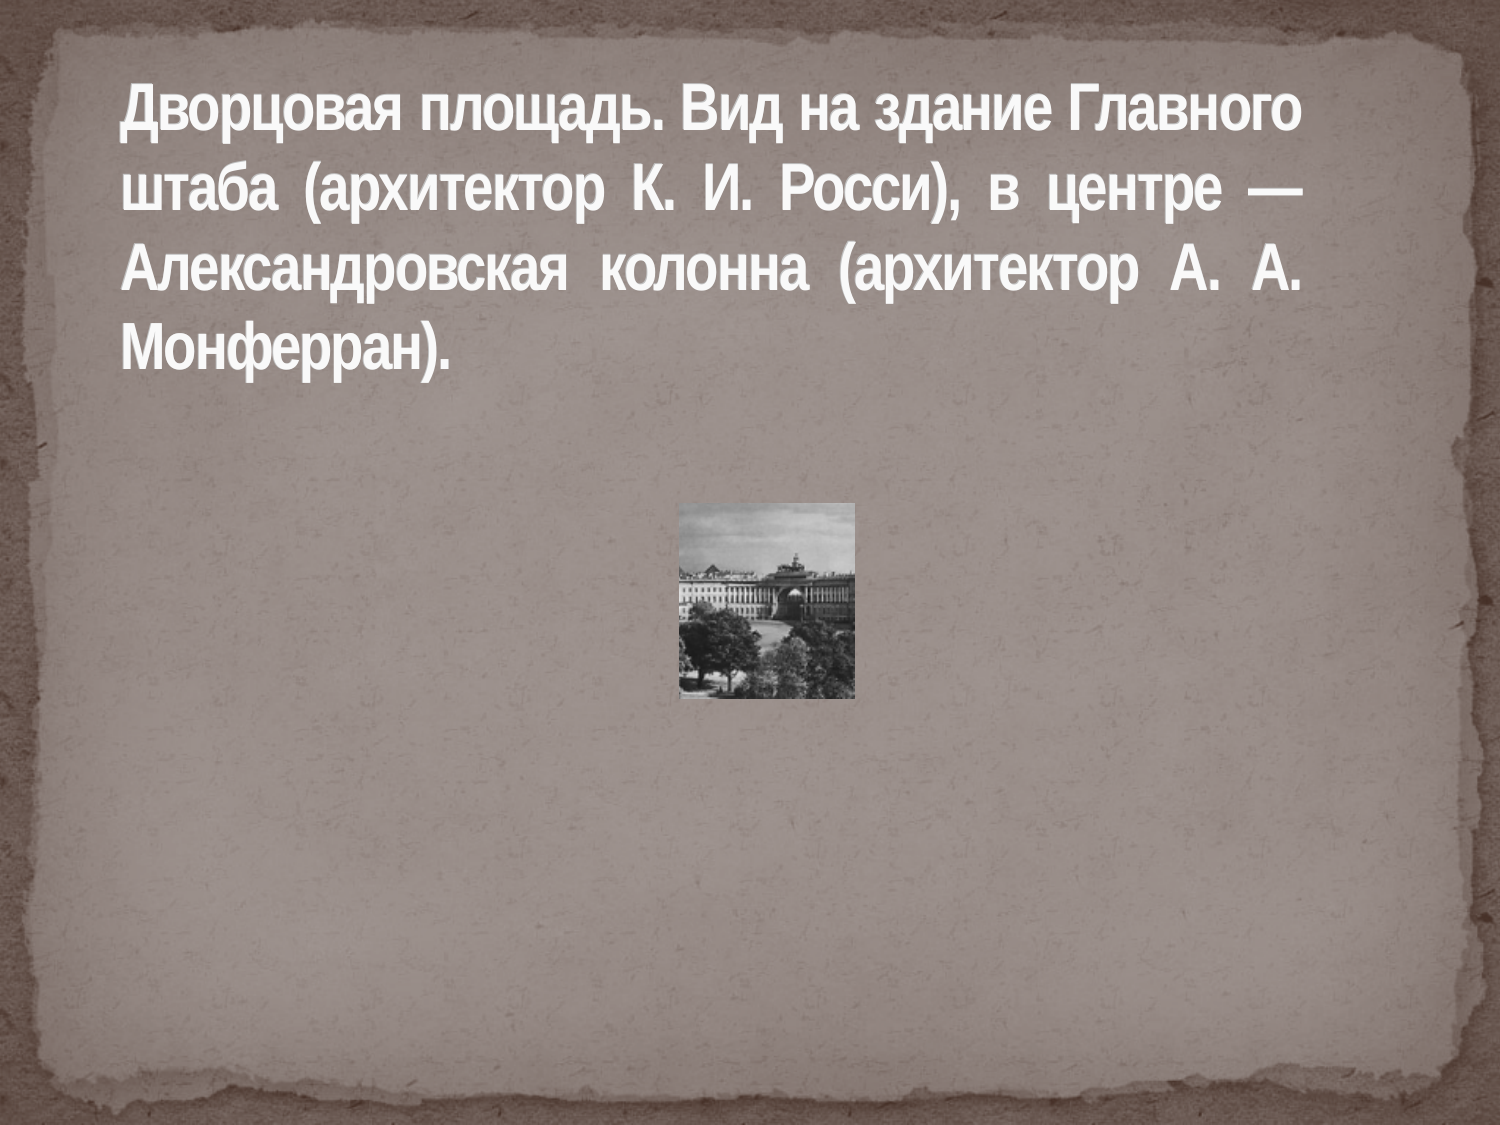

# Дворцовая площадь. Вид на здание Главного штаба (архитектор К. И. Росси), в центре — Александровская колонна (архитектор А. А. Монферран).